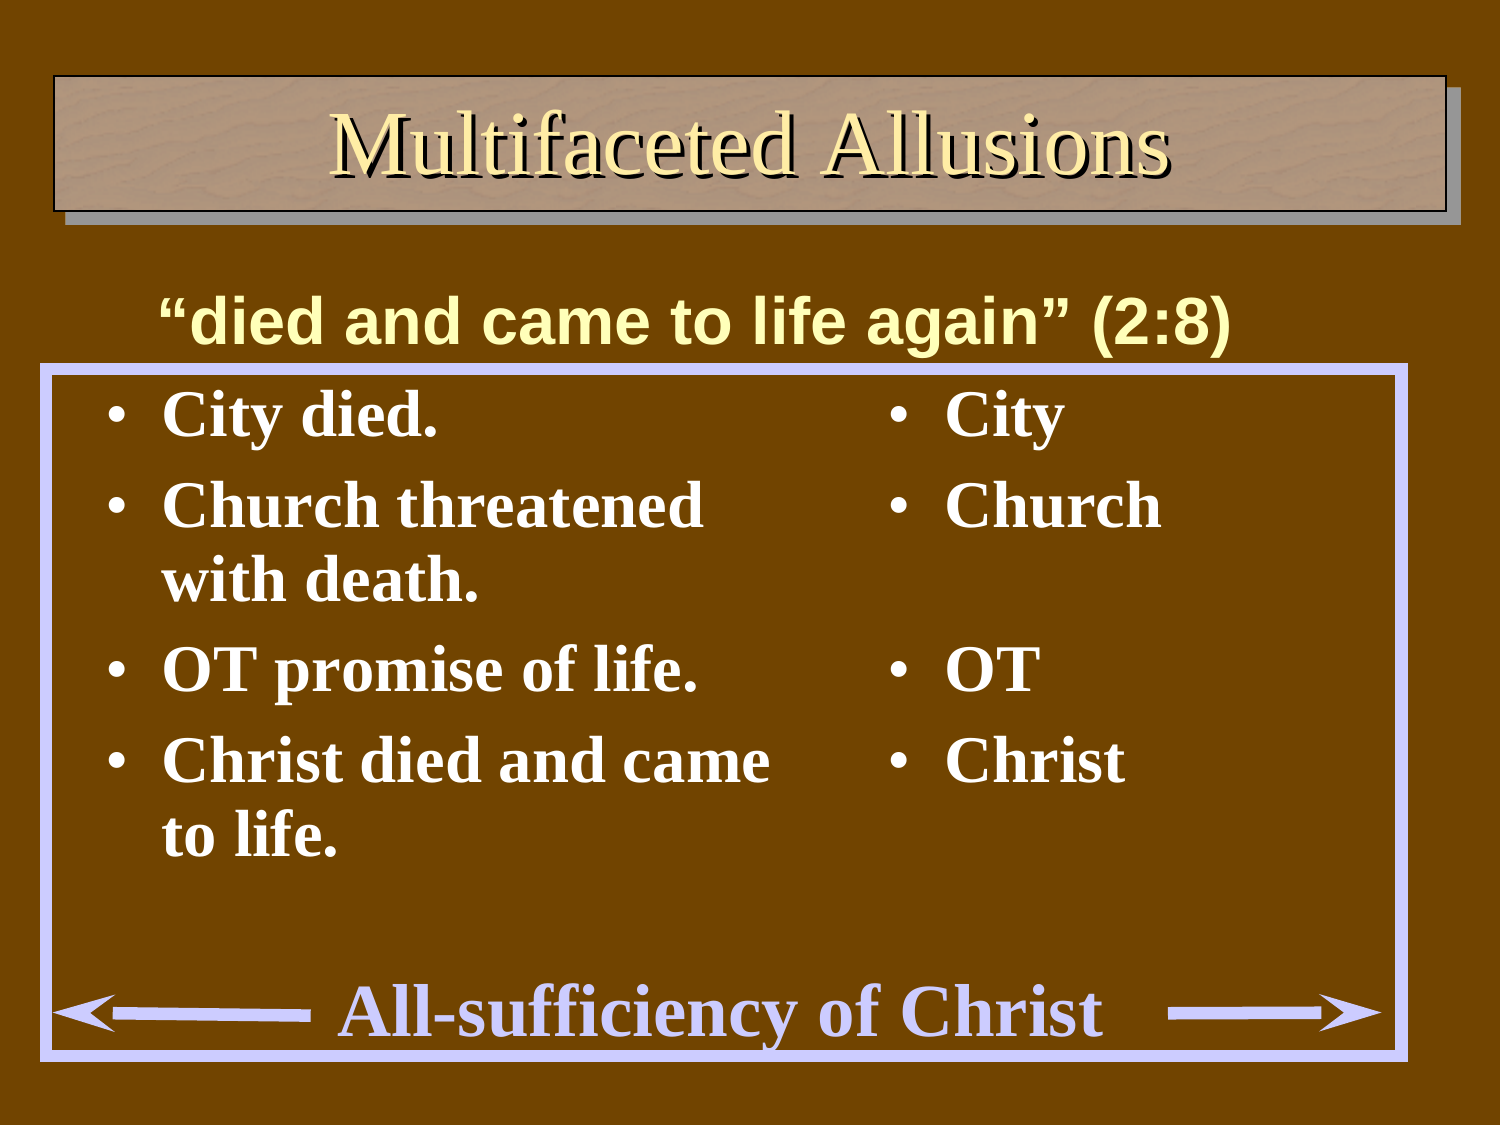

# Multifaceted Allusions
“died and came to life again” (2:8)
All-sufficiency of Christ
City died.
Church threatened with death.
OT promise of life.
Christ died and came to life.
City
Church
OT
Christ